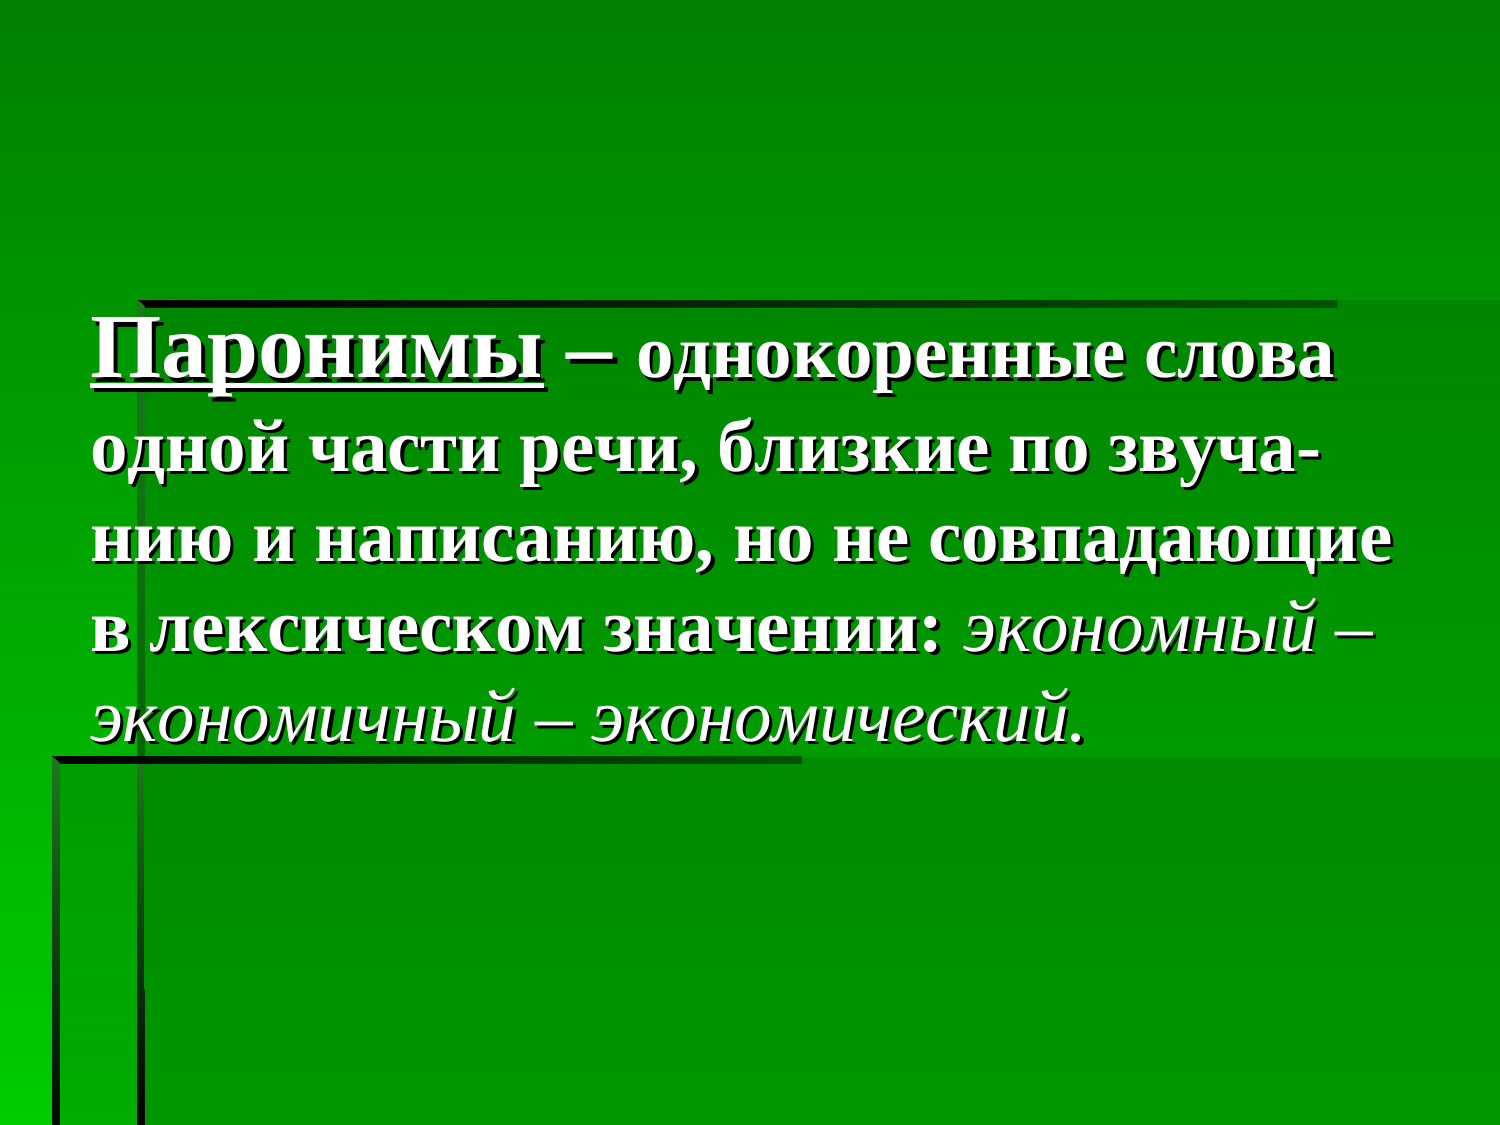

# Паронимы – однокоренные слова одной части речи, близкие по звуча-нию и написанию, но не совпадающие в лексическом значении: экономный – экономичный – экономический.